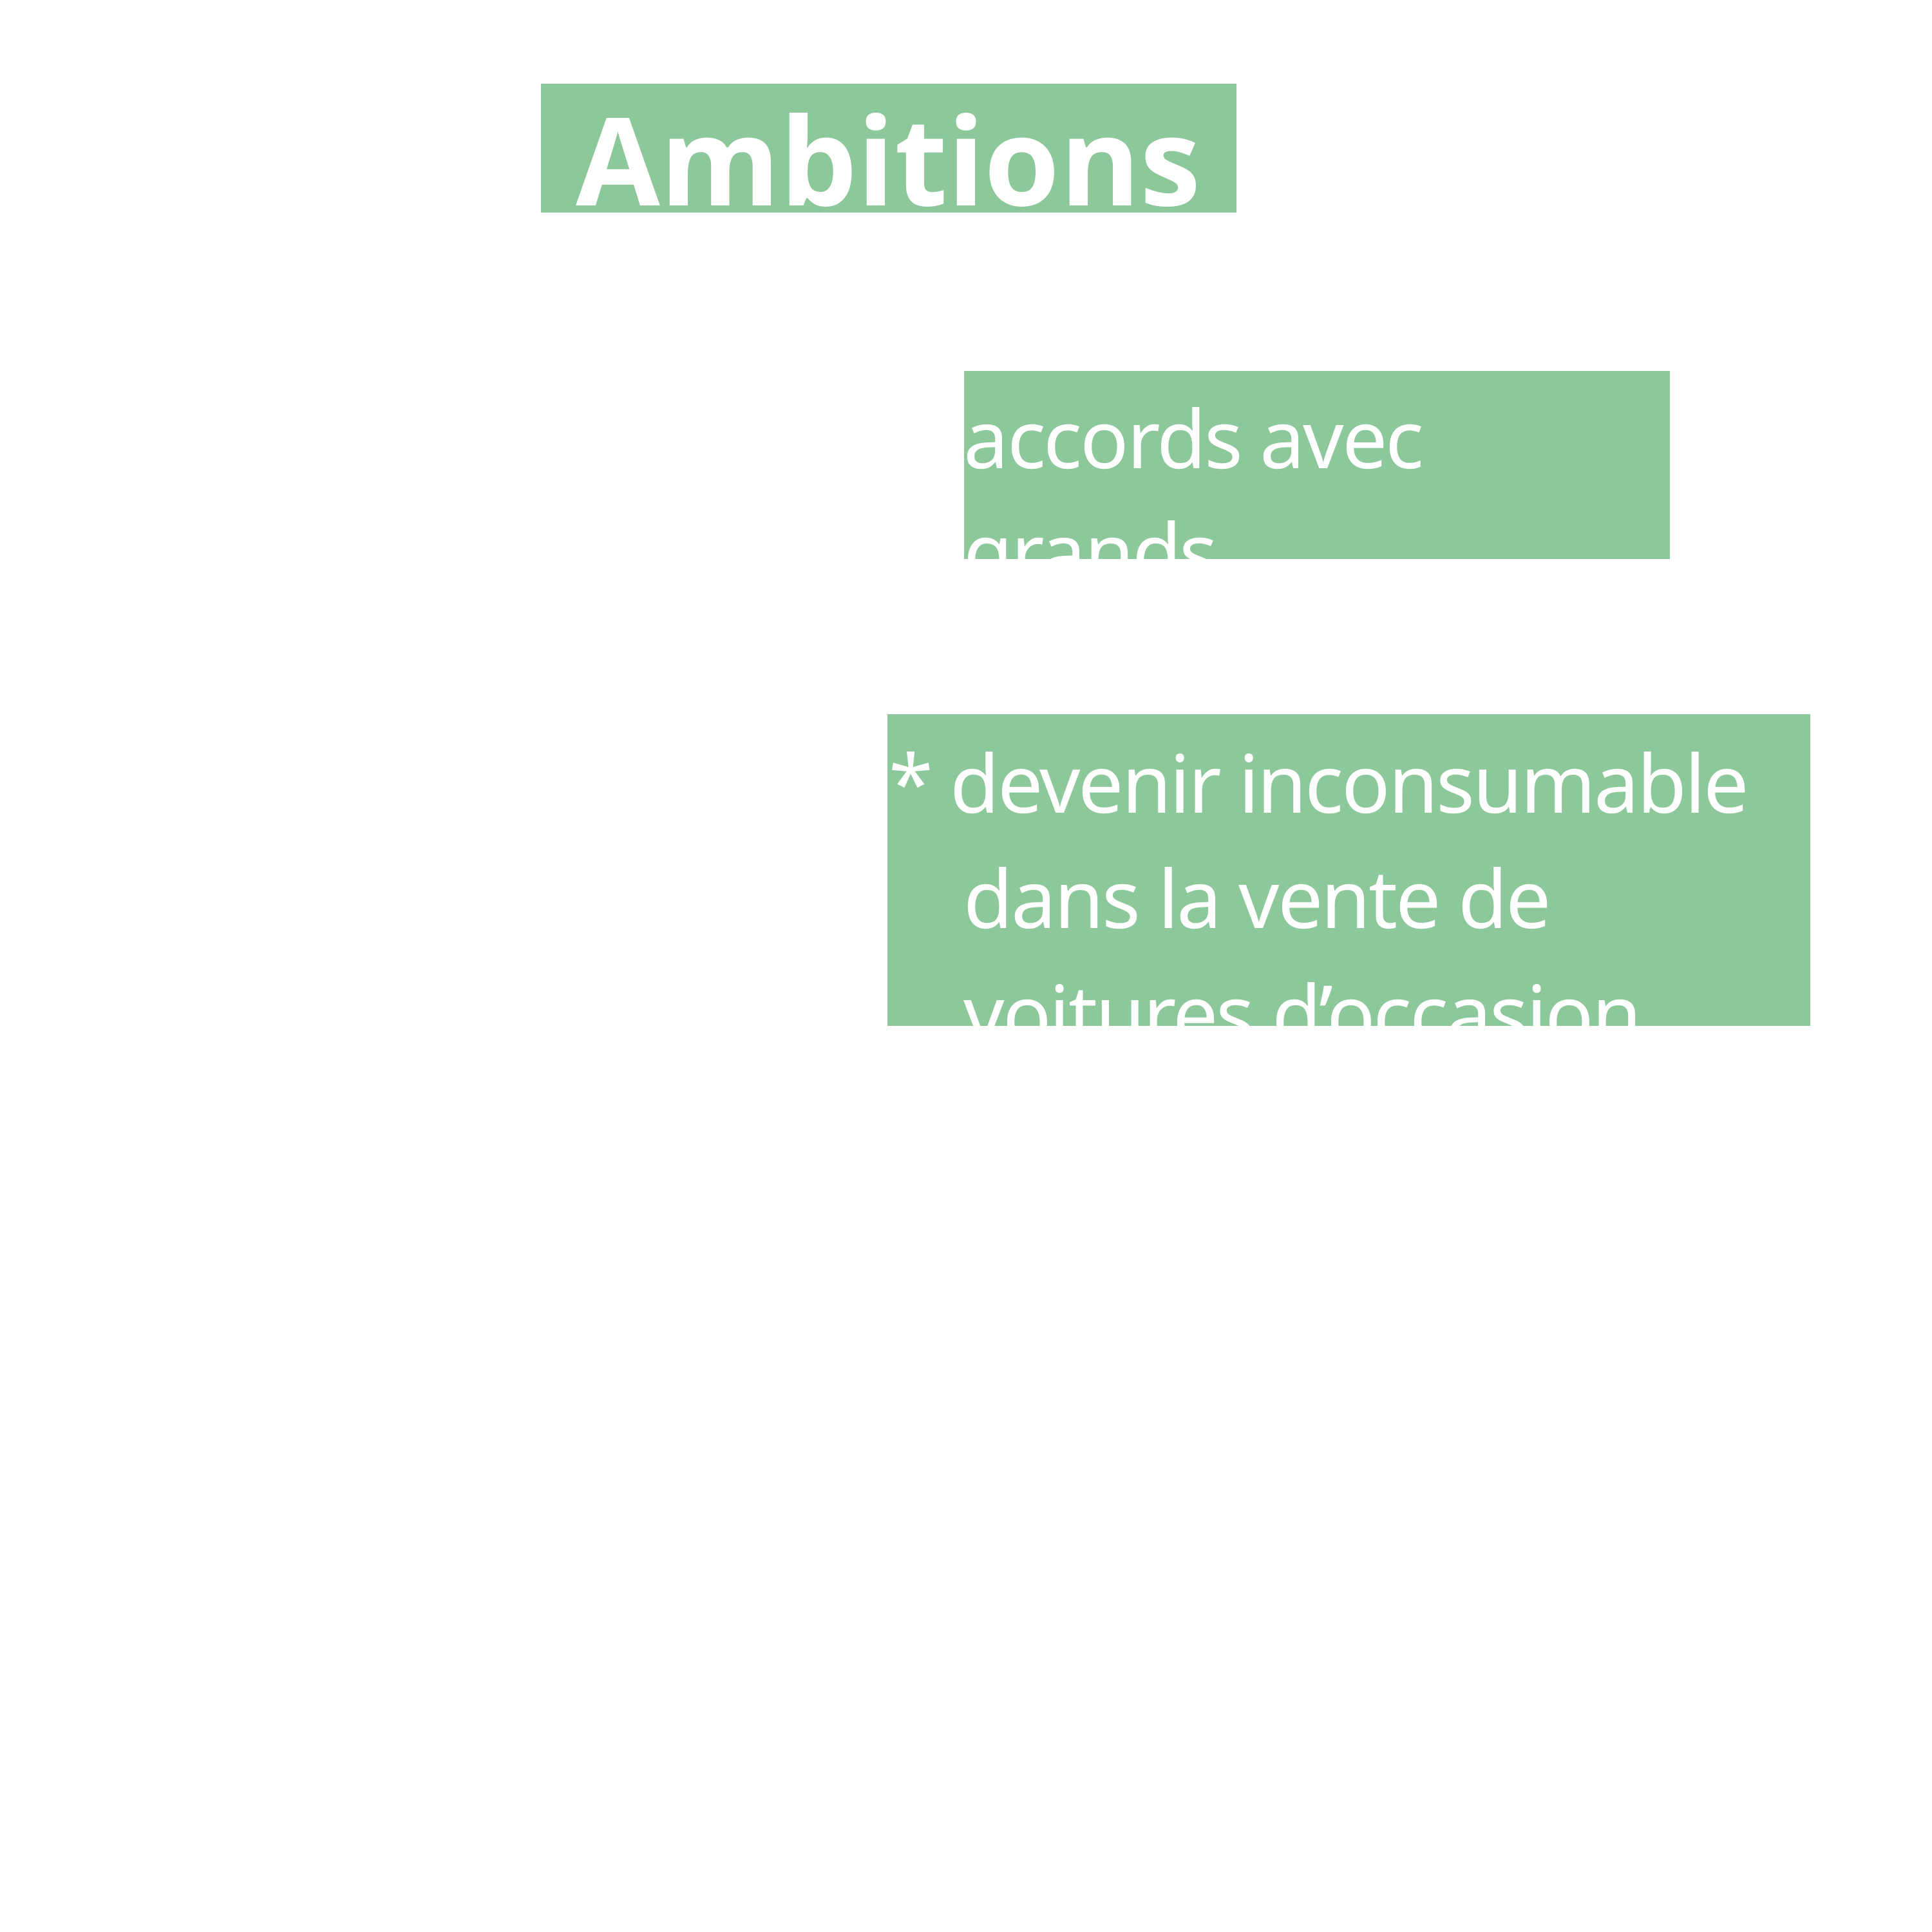

Ambitions
accords avec grands concessionnaires
* devenir inconsumable dans la vente de voitures d’occasion